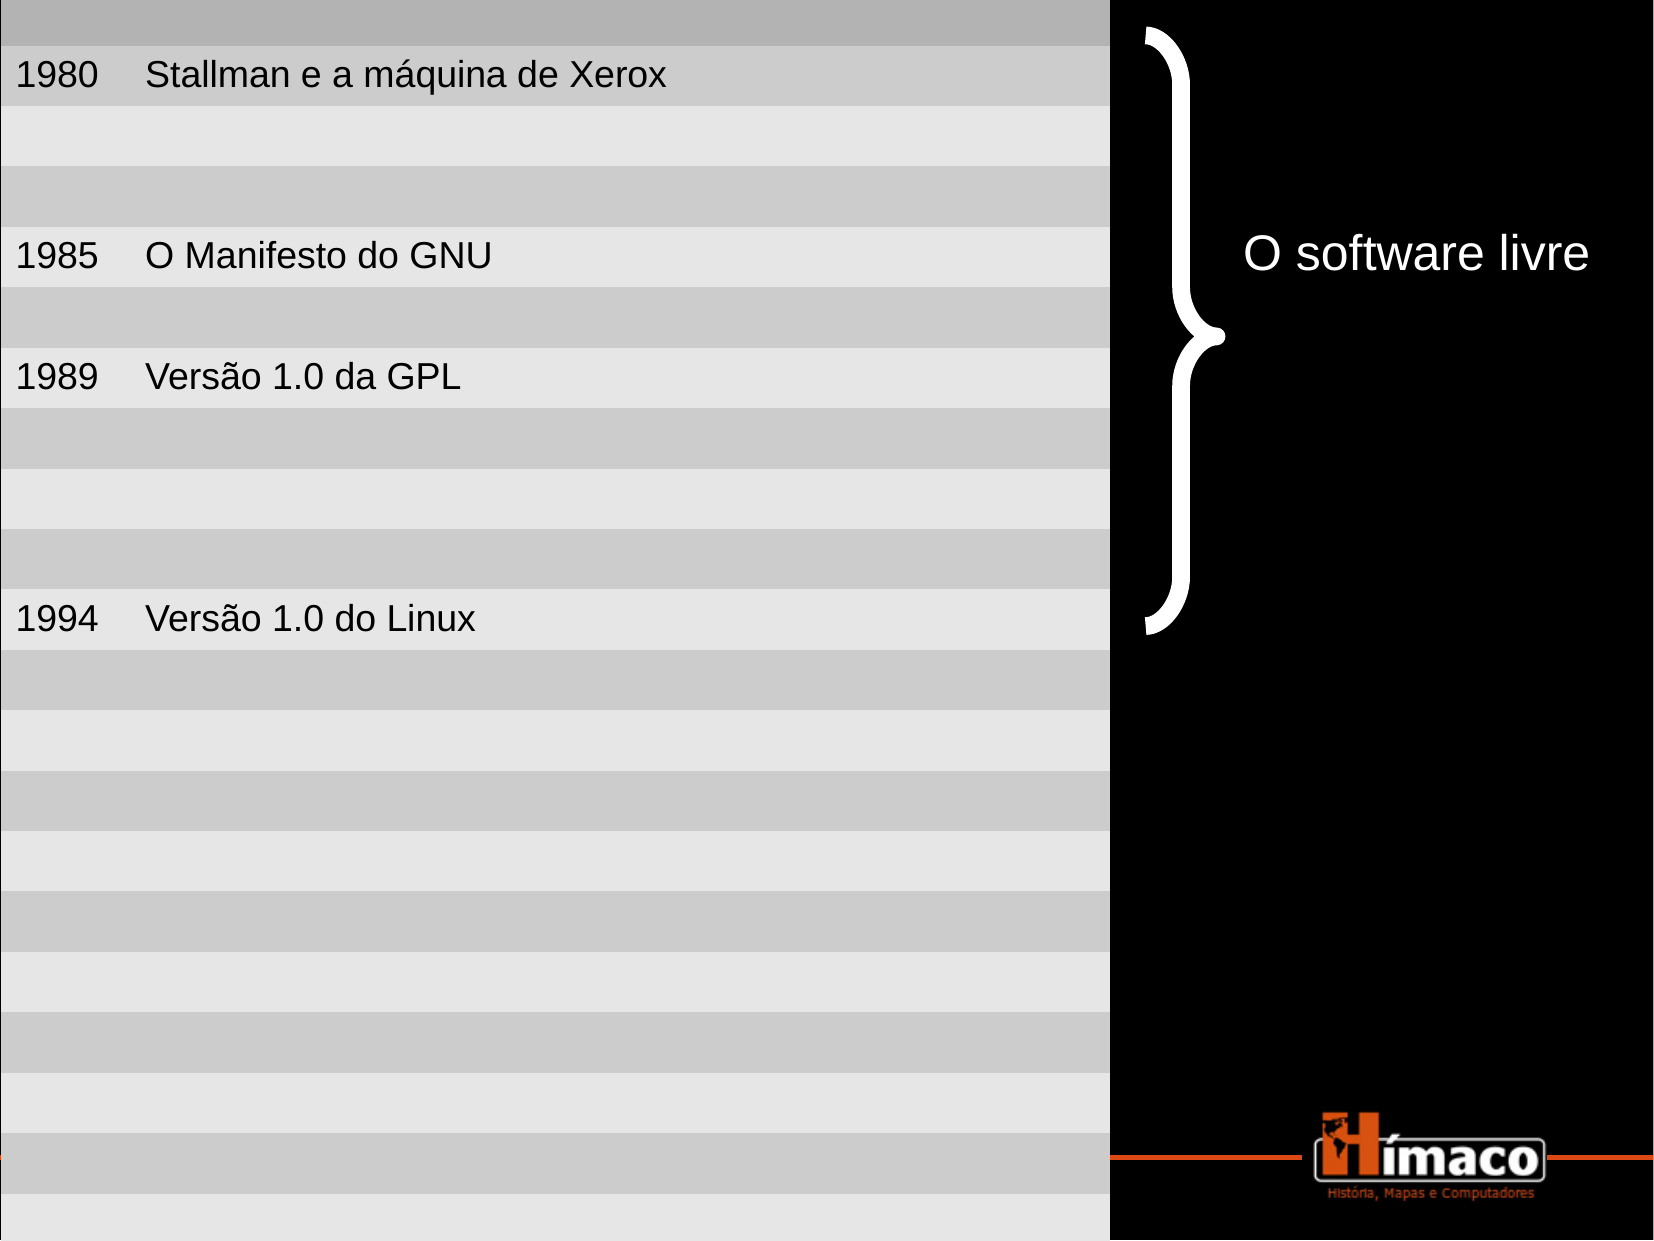

| | |
| --- | --- |
| 1980 | Stallman e a máquina de Xerox |
| | |
| | |
| 1985 | O Manifesto do GNU |
| | |
| 1989 | Versão 1.0 da GPL |
| | |
| | |
| | |
| 1994 | Versão 1.0 do Linux |
| | |
| | |
| | |
| | |
| | |
| | |
| | |
| | |
| | |
| | |
| | |
| | |
| | |
| | |
| | |
| | |
| | |
| | |
| | |
| | |
| | |
| | |
| | |
| | |
O software livre